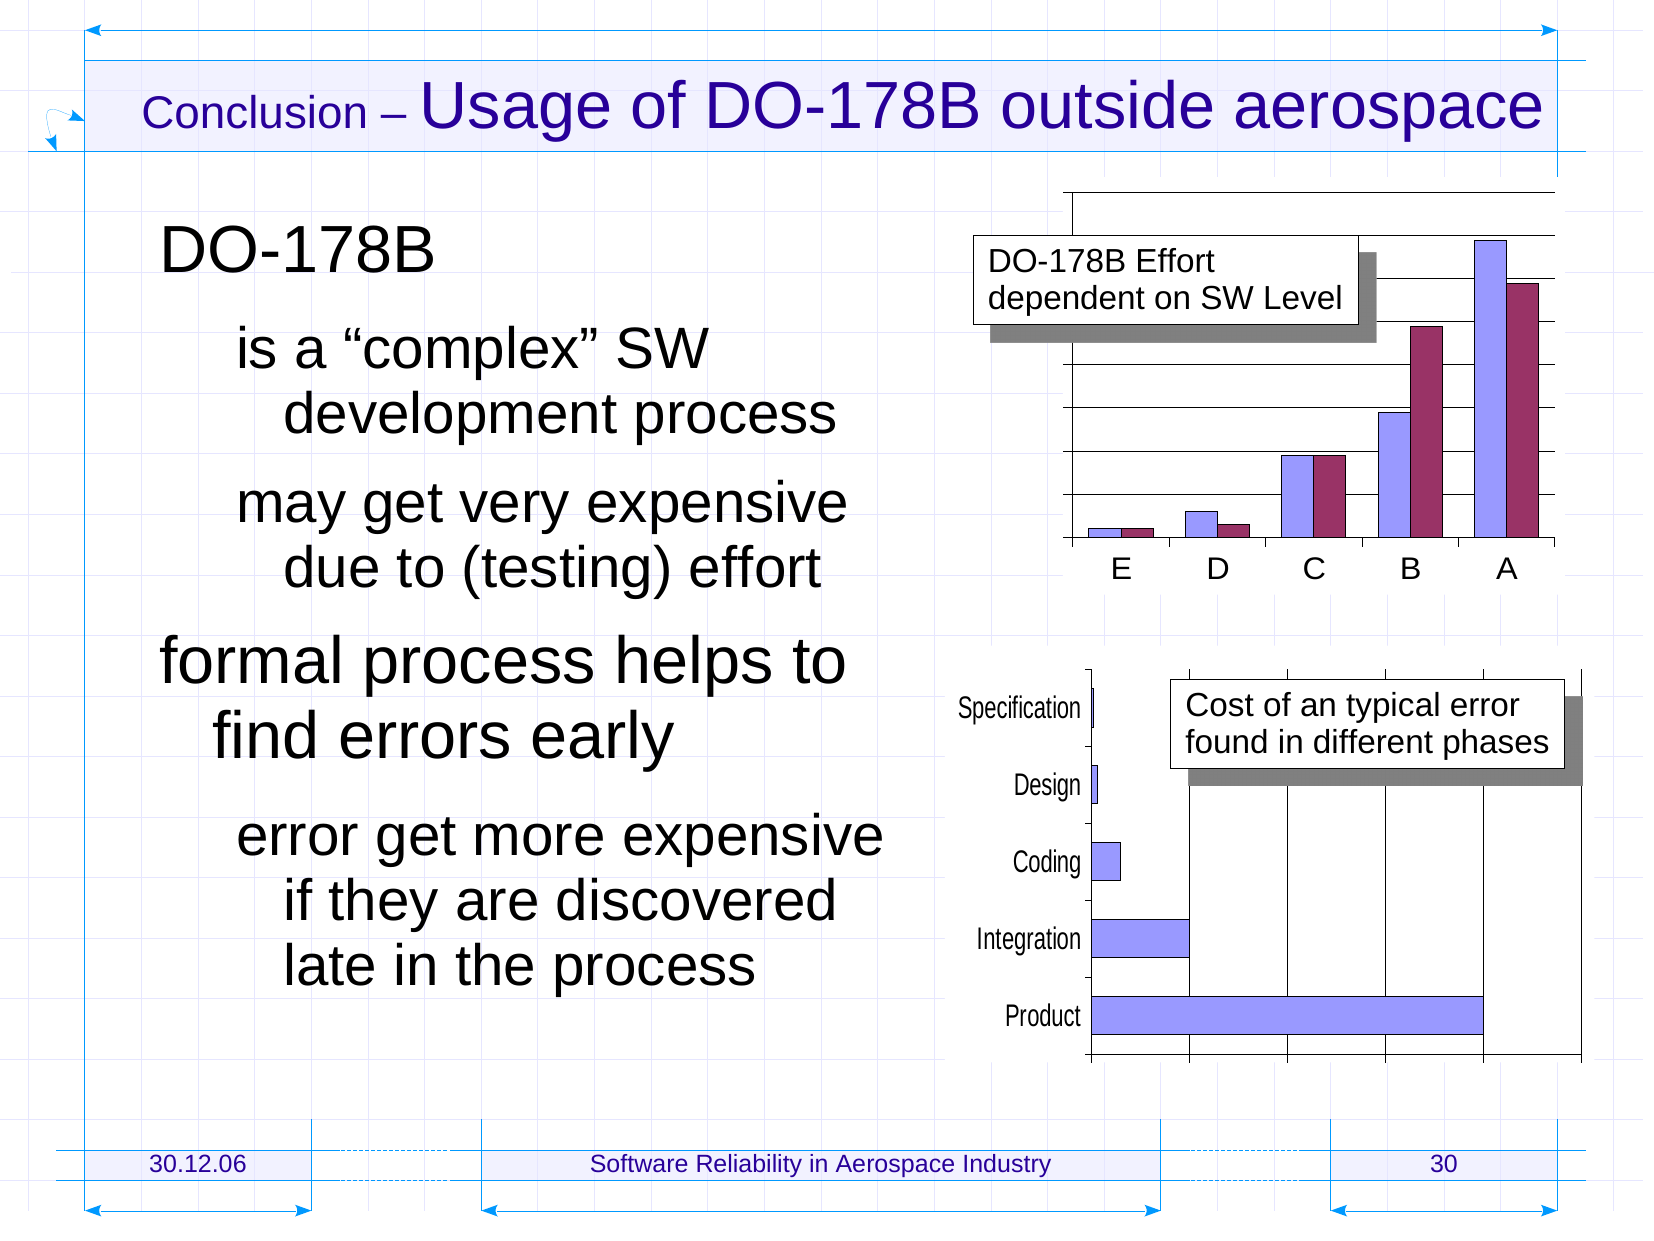

# Conclusion – Usage of DO-178B outside aerospace
### Chart
| Category | Typical | |
|---|---|---|
| E | 0.3 | 0.3 |
| D | 0.7 | 0.4 |
| C | 2.0 | 2.0 |
| B | 3.0 | 5.0 |
| A | 7.0 | 6.0 |DO-178B
is a “complex” SW development process
may get very expensive due to (testing) effort
formal process helps to find errors early
error get more expensive if they are discovered late in the process
DO-178B Effort
dependent on SW Level
### Chart
| Category | Typical |
|---|---|
| Specification | 1.0 |
| Design | 3.0 |
| Coding | 15.0 |
| Integration | 50.0 |
| Product | 200.0 |Cost of an typical error
found in different phases
30.12.06
Software Reliability in Aerospace Industry
30